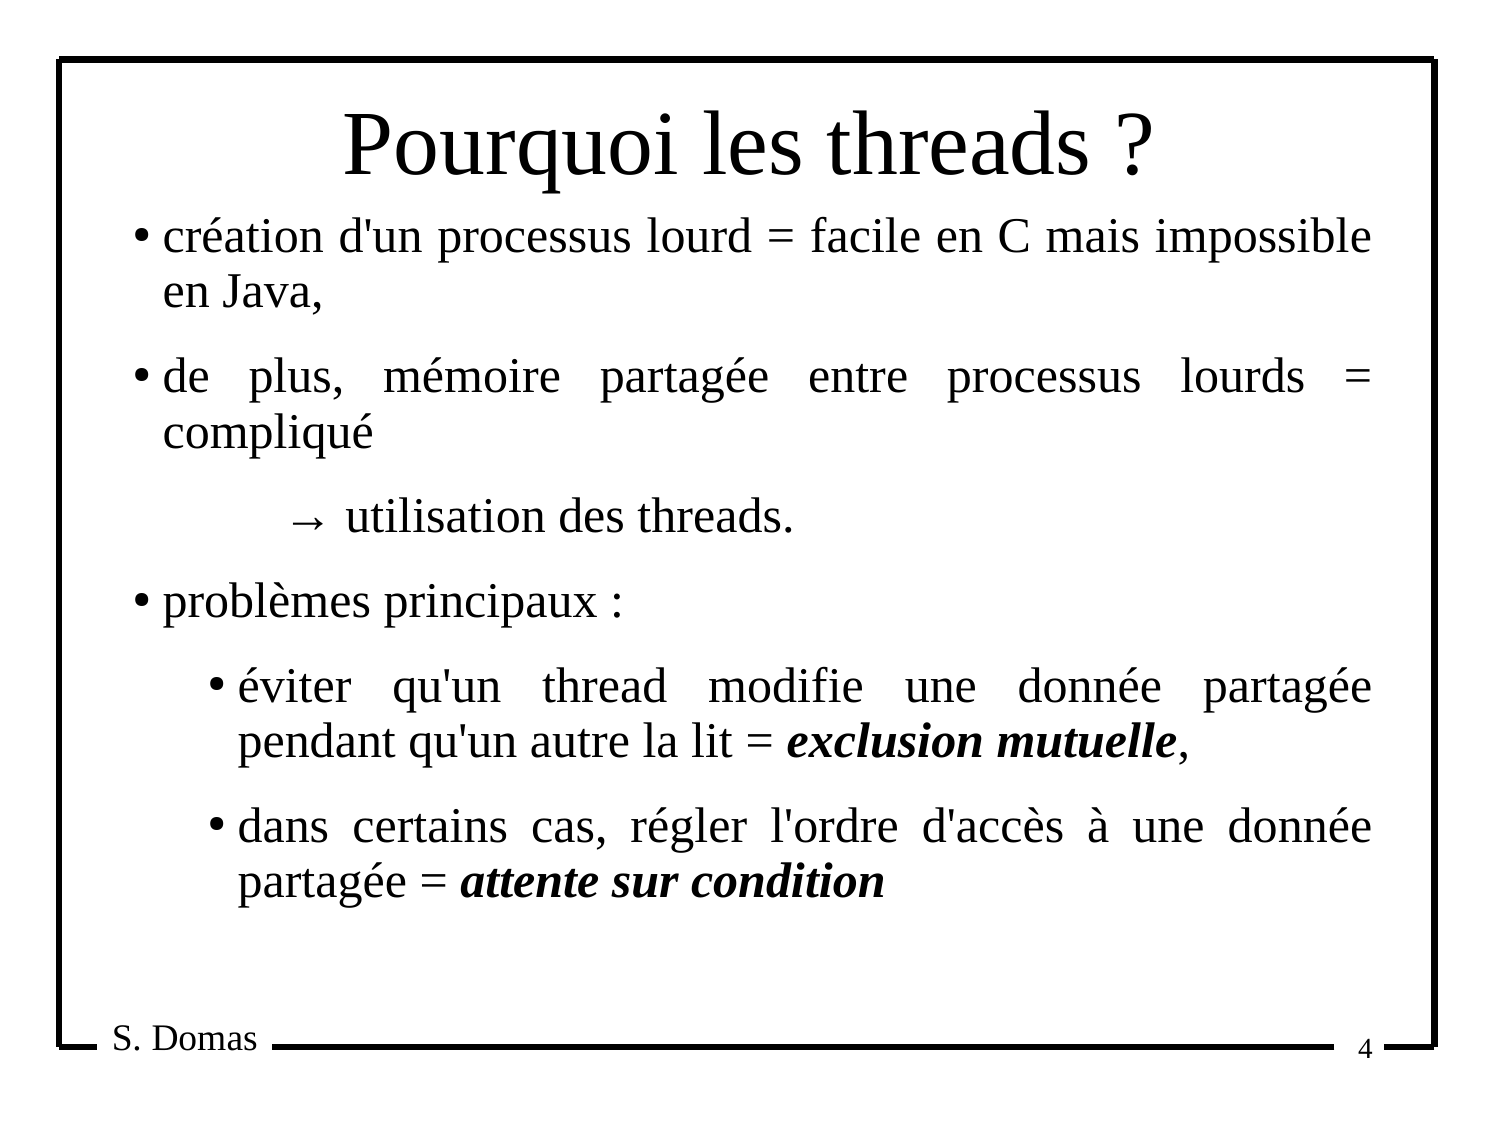

# Pourquoi les threads ?
S. Domas
création d'un processus lourd = facile en C mais impossible en Java,
de plus, mémoire partagée entre processus lourds = compliqué
	→ utilisation des threads.
problèmes principaux :
éviter qu'un thread modifie une donnée partagée pendant qu'un autre la lit = exclusion mutuelle,
dans certains cas, régler l'ordre d'accès à une donnée partagée = attente sur condition
4